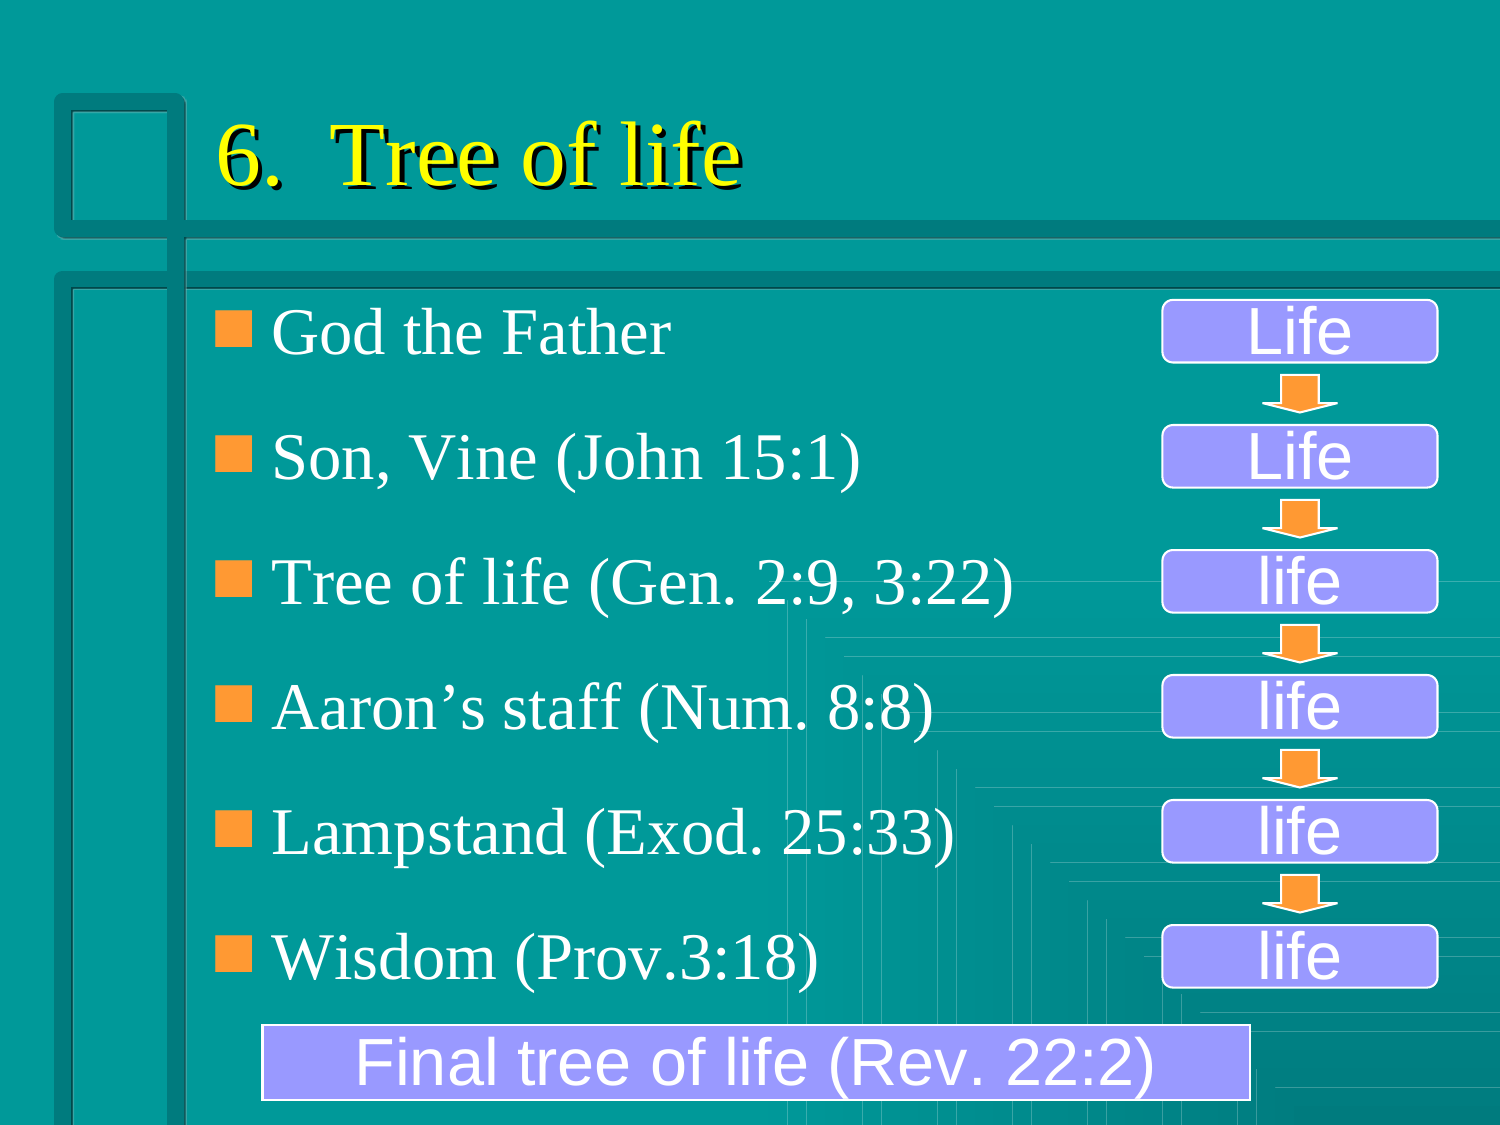

# 6. Tree of life
God the Father
Life
Son, Vine (John 15:1)
Life
Tree of life (Gen. 2:9, 3:22)
life
Aaron’s staff (Num. 8:8)
life
Lampstand (Exod. 25:33)
life
Wisdom (Prov.3:18)
life
Final tree of life (Rev. 22:2)